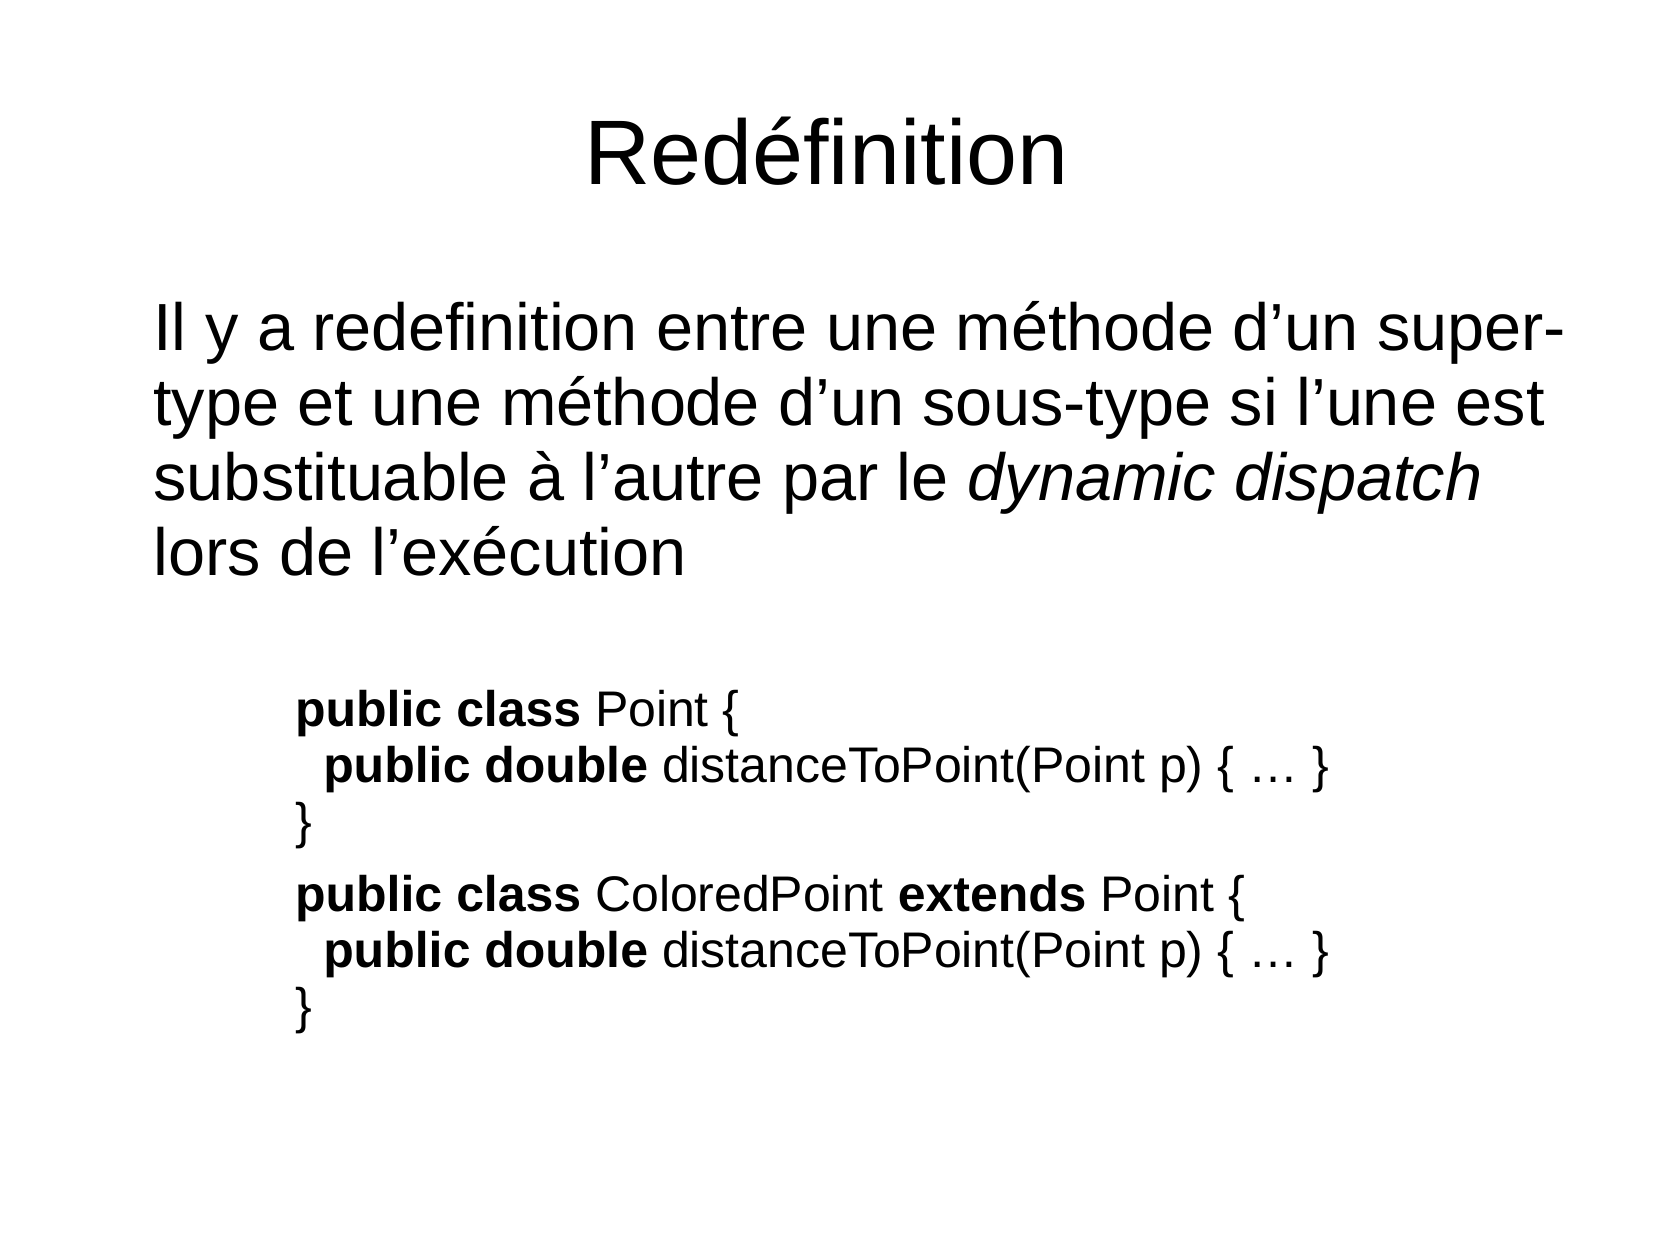

# Redéfinition
Il y a redefinition entre une méthode d’un super-type et une méthode d’un sous-type si l’une est substituable à l’autre par le dynamic dispatch lors de l’exécution
public class Point {
 public double distanceToPoint(Point p) { … }
}
public class ColoredPoint extends Point {
 public double distanceToPoint(Point p) { … }
}